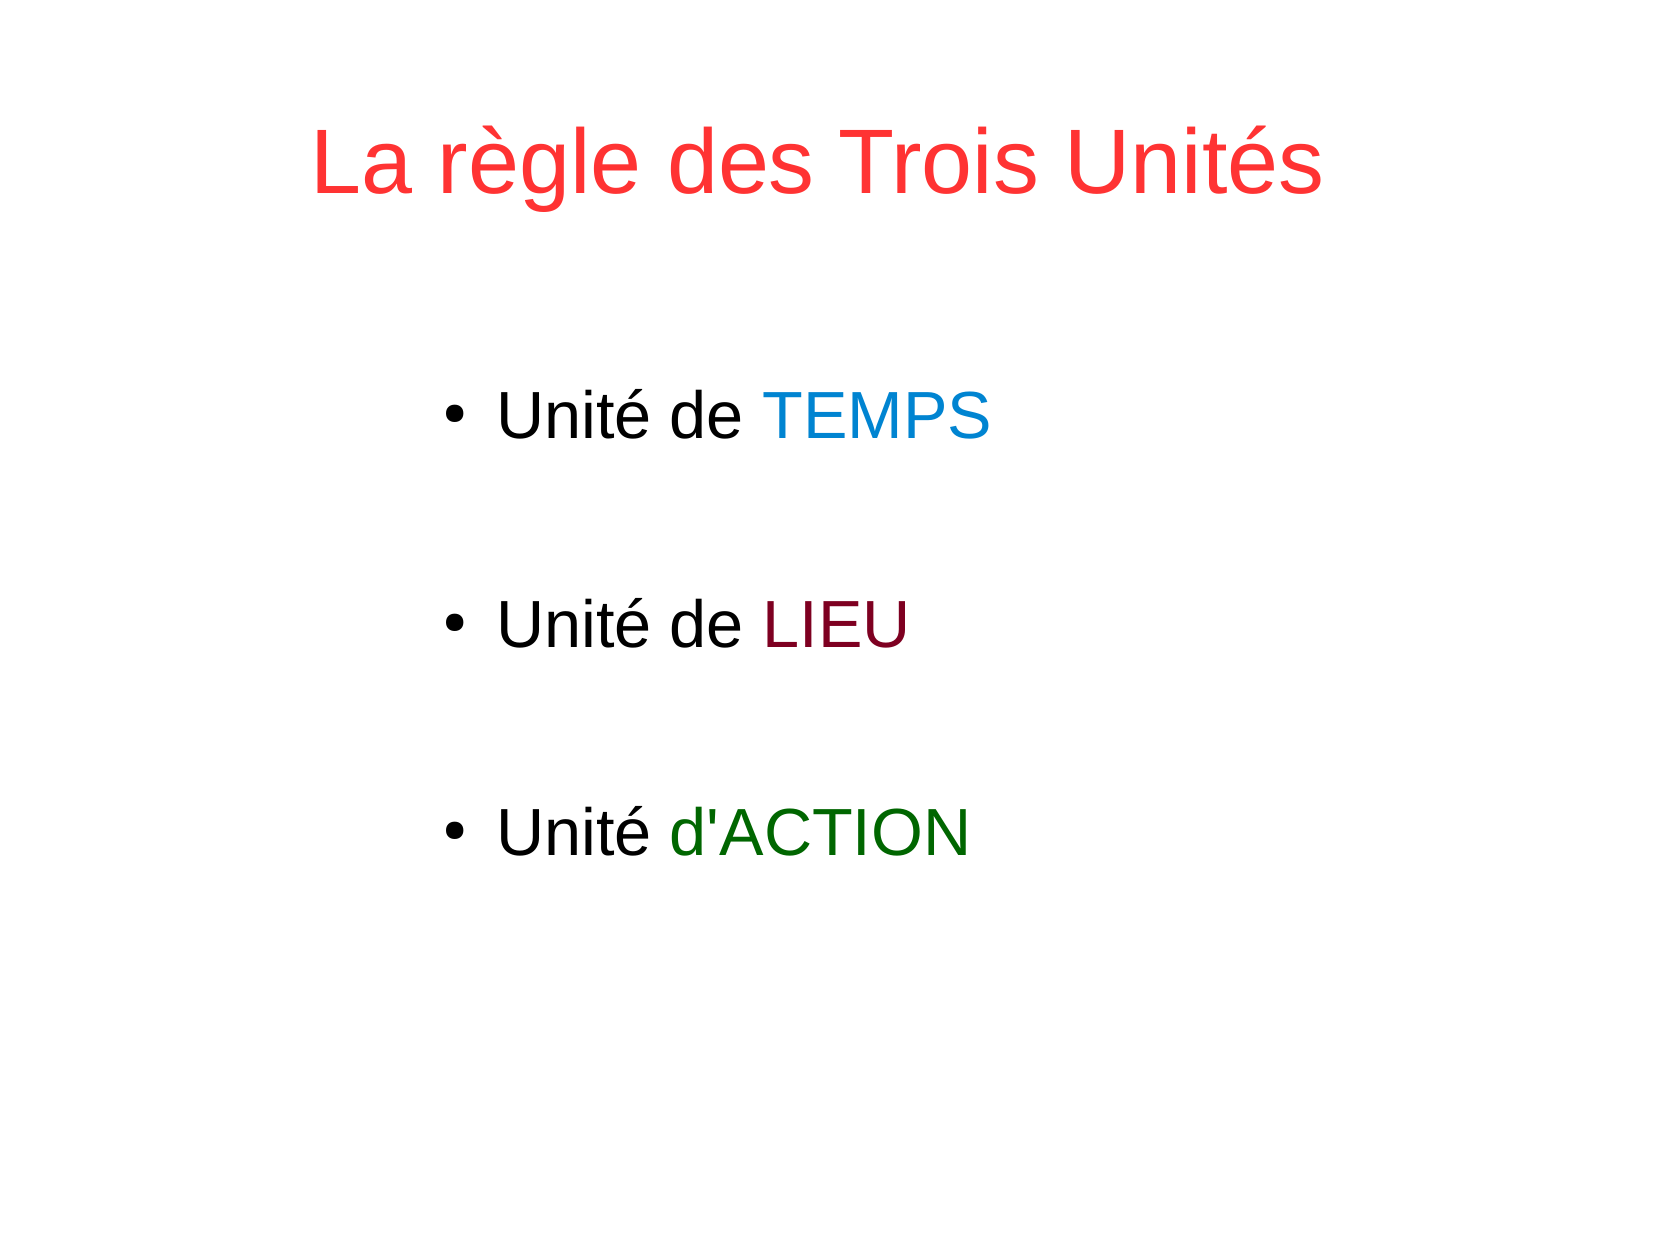

# La règle des Trois Unités
Unité de TEMPS
Unité de LIEU
Unité d'ACTION